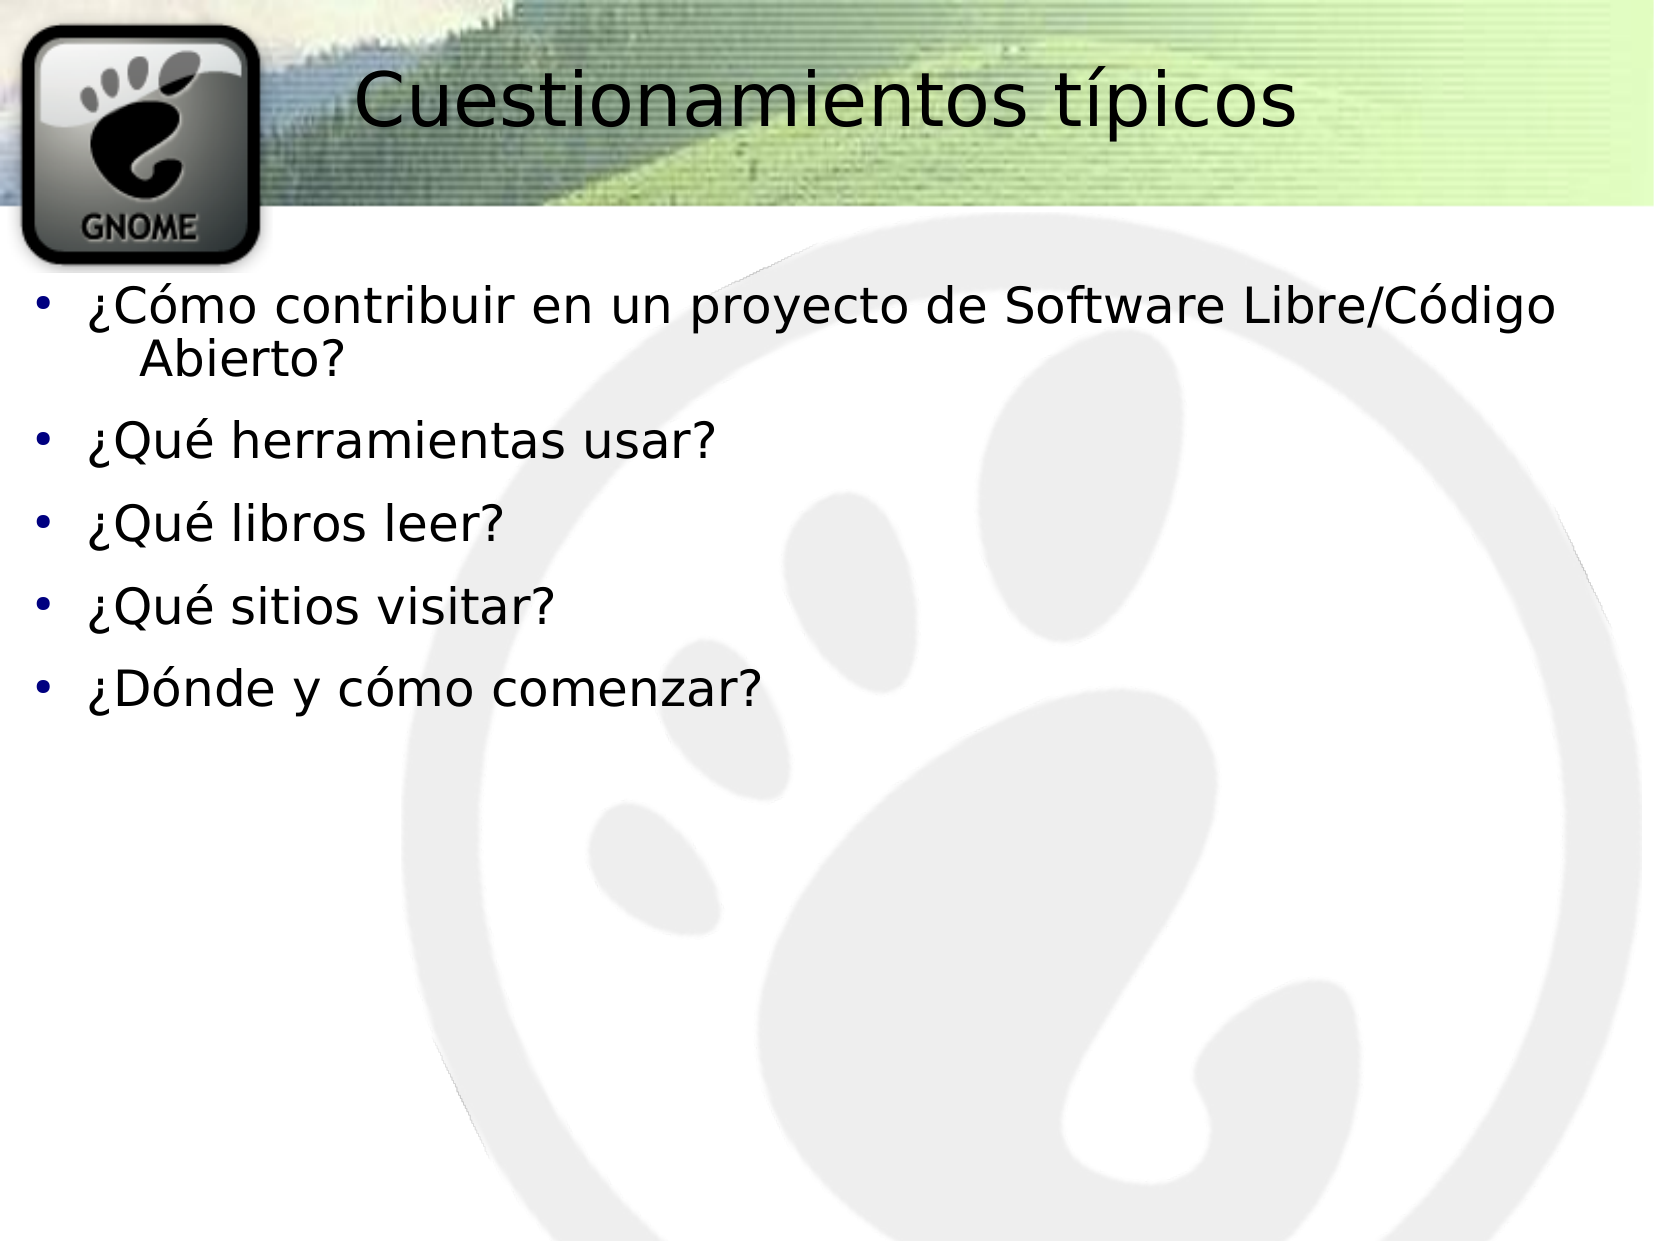

# Cuestionamientos típicos
¿Cómo contribuir en un proyecto de Software Libre/Código Abierto?
¿Qué herramientas usar?
¿Qué libros leer?
¿Qué sitios visitar?
¿Dónde y cómo comenzar?